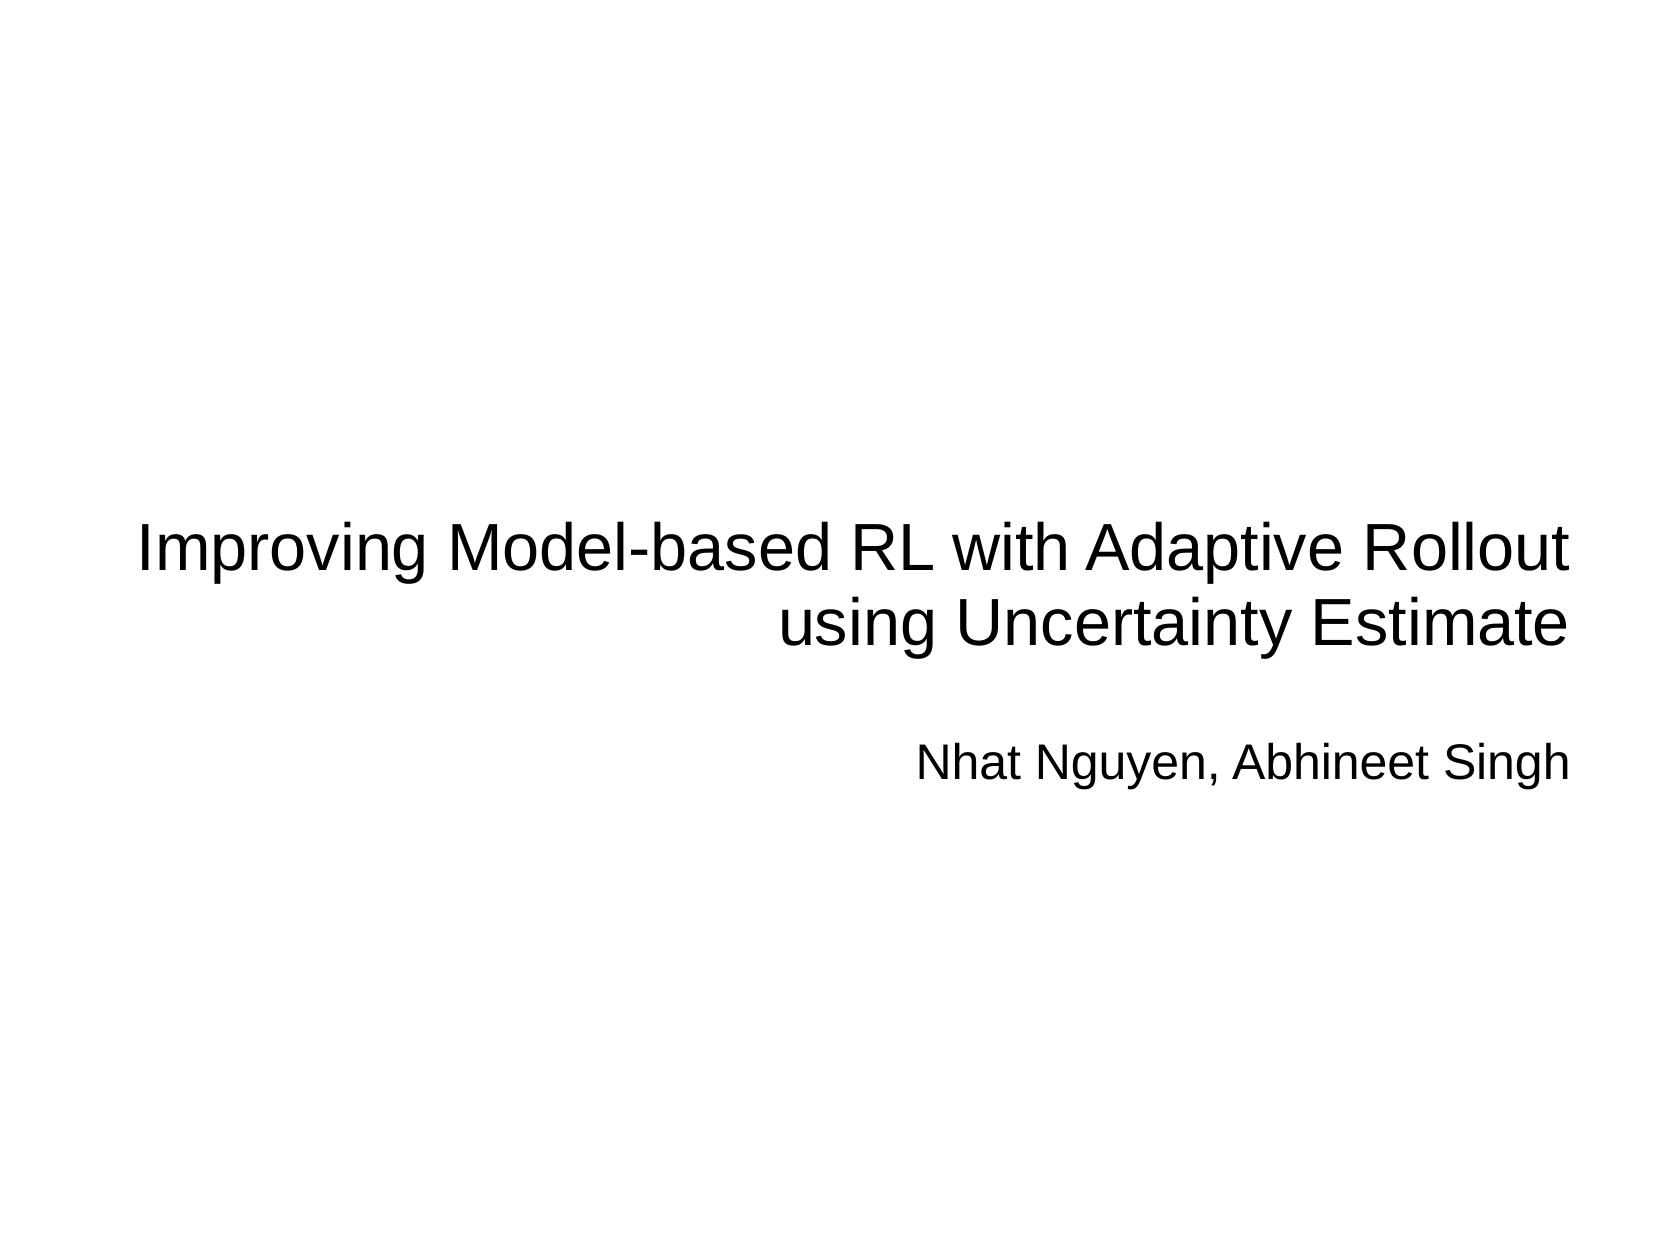

# Improving Model-based RL with Adaptive Rollout using Uncertainty Estimate
Nhat Nguyen, Abhineet Singh